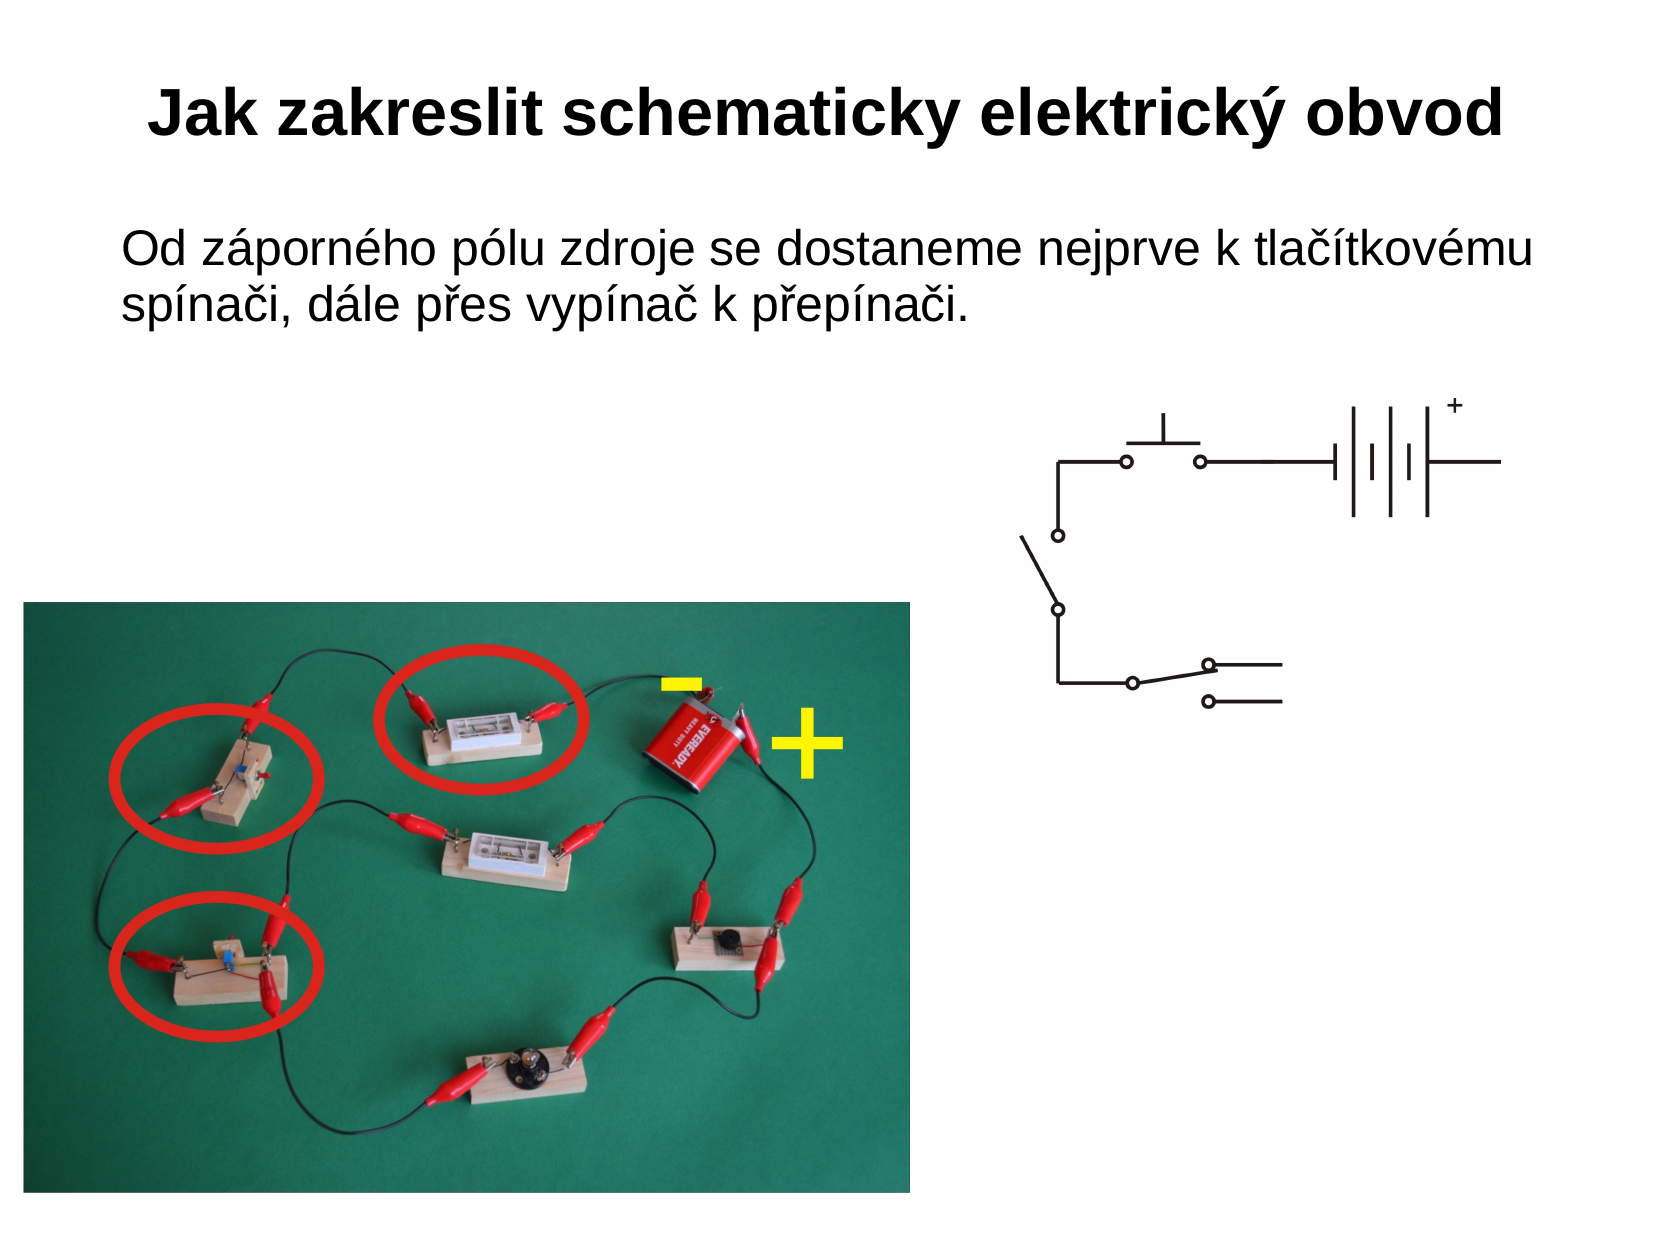

# Jak zakreslit schematicky elektrický obvod
Od záporného pólu zdroje se dostaneme nejprve k tlačítkovému spínači, dále přes vypínač k přepínači.